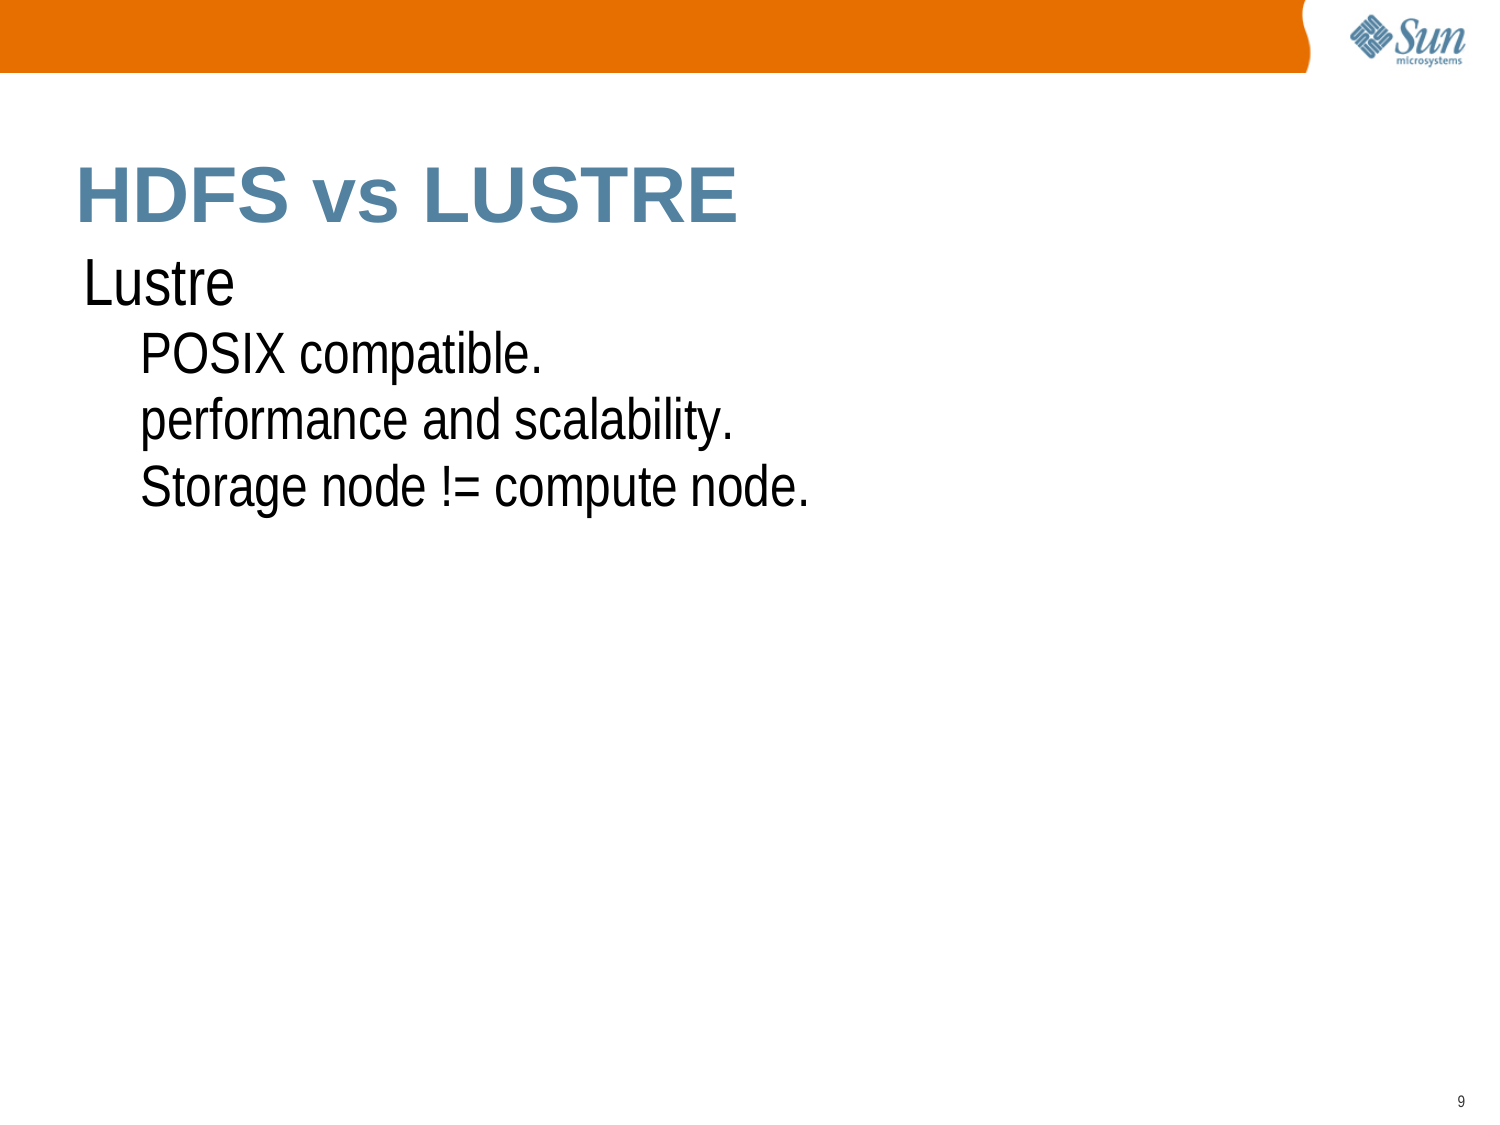

# HDFS vs LUSTRE
Lustre
POSIX compatible.
performance and scalability.
Storage node != compute node.